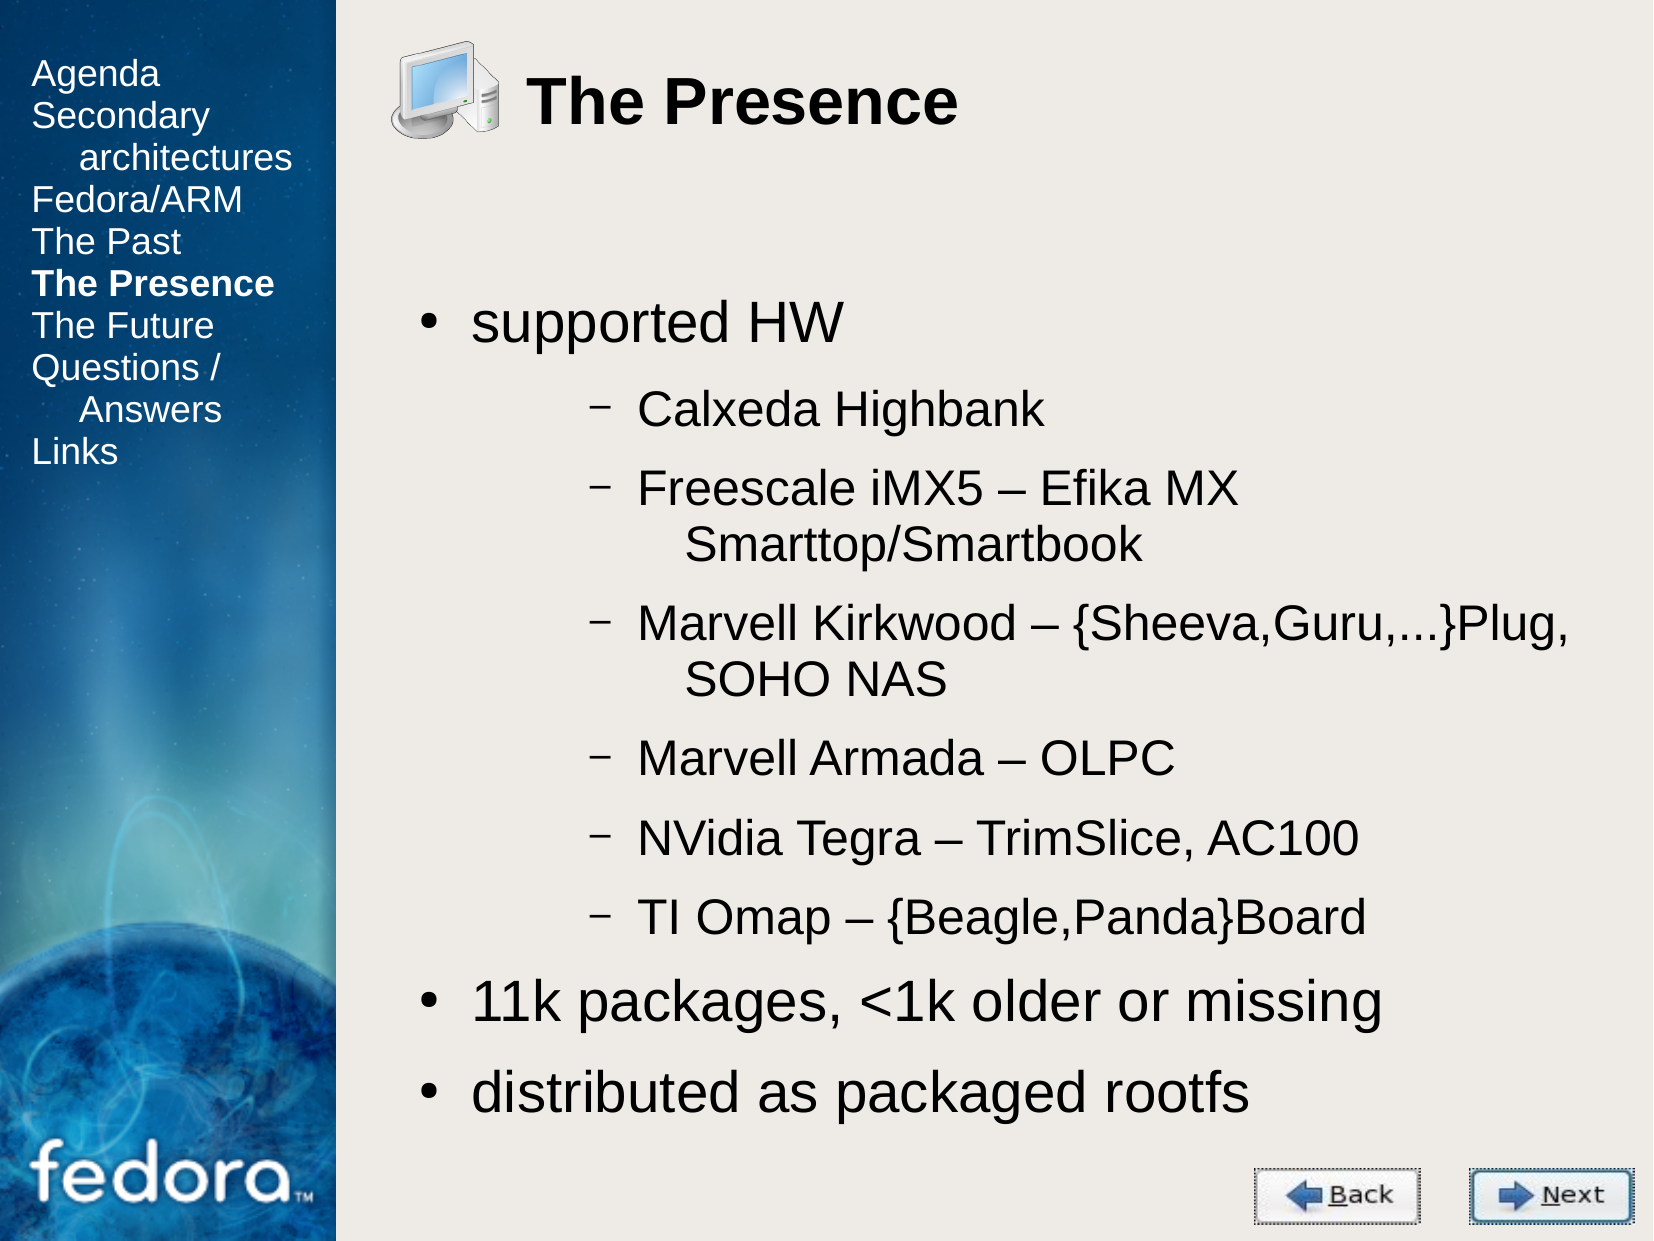

Agenda
Secondary architectures
Fedora/ARM
The Past
The Presence
The Future
Questions / Answers
Links
# Agenda
The Presence
supported HW
Calxeda Highbank
Freescale iMX5 – Efika MX Smarttop/Smartbook
Marvell Kirkwood – {Sheeva,Guru,...}Plug, SOHO NAS
Marvell Armada – OLPC
NVidia Tegra – TrimSlice, AC100
TI Omap – {Beagle,Panda}Board
11k packages, <1k older or missing
distributed as packaged rootfs